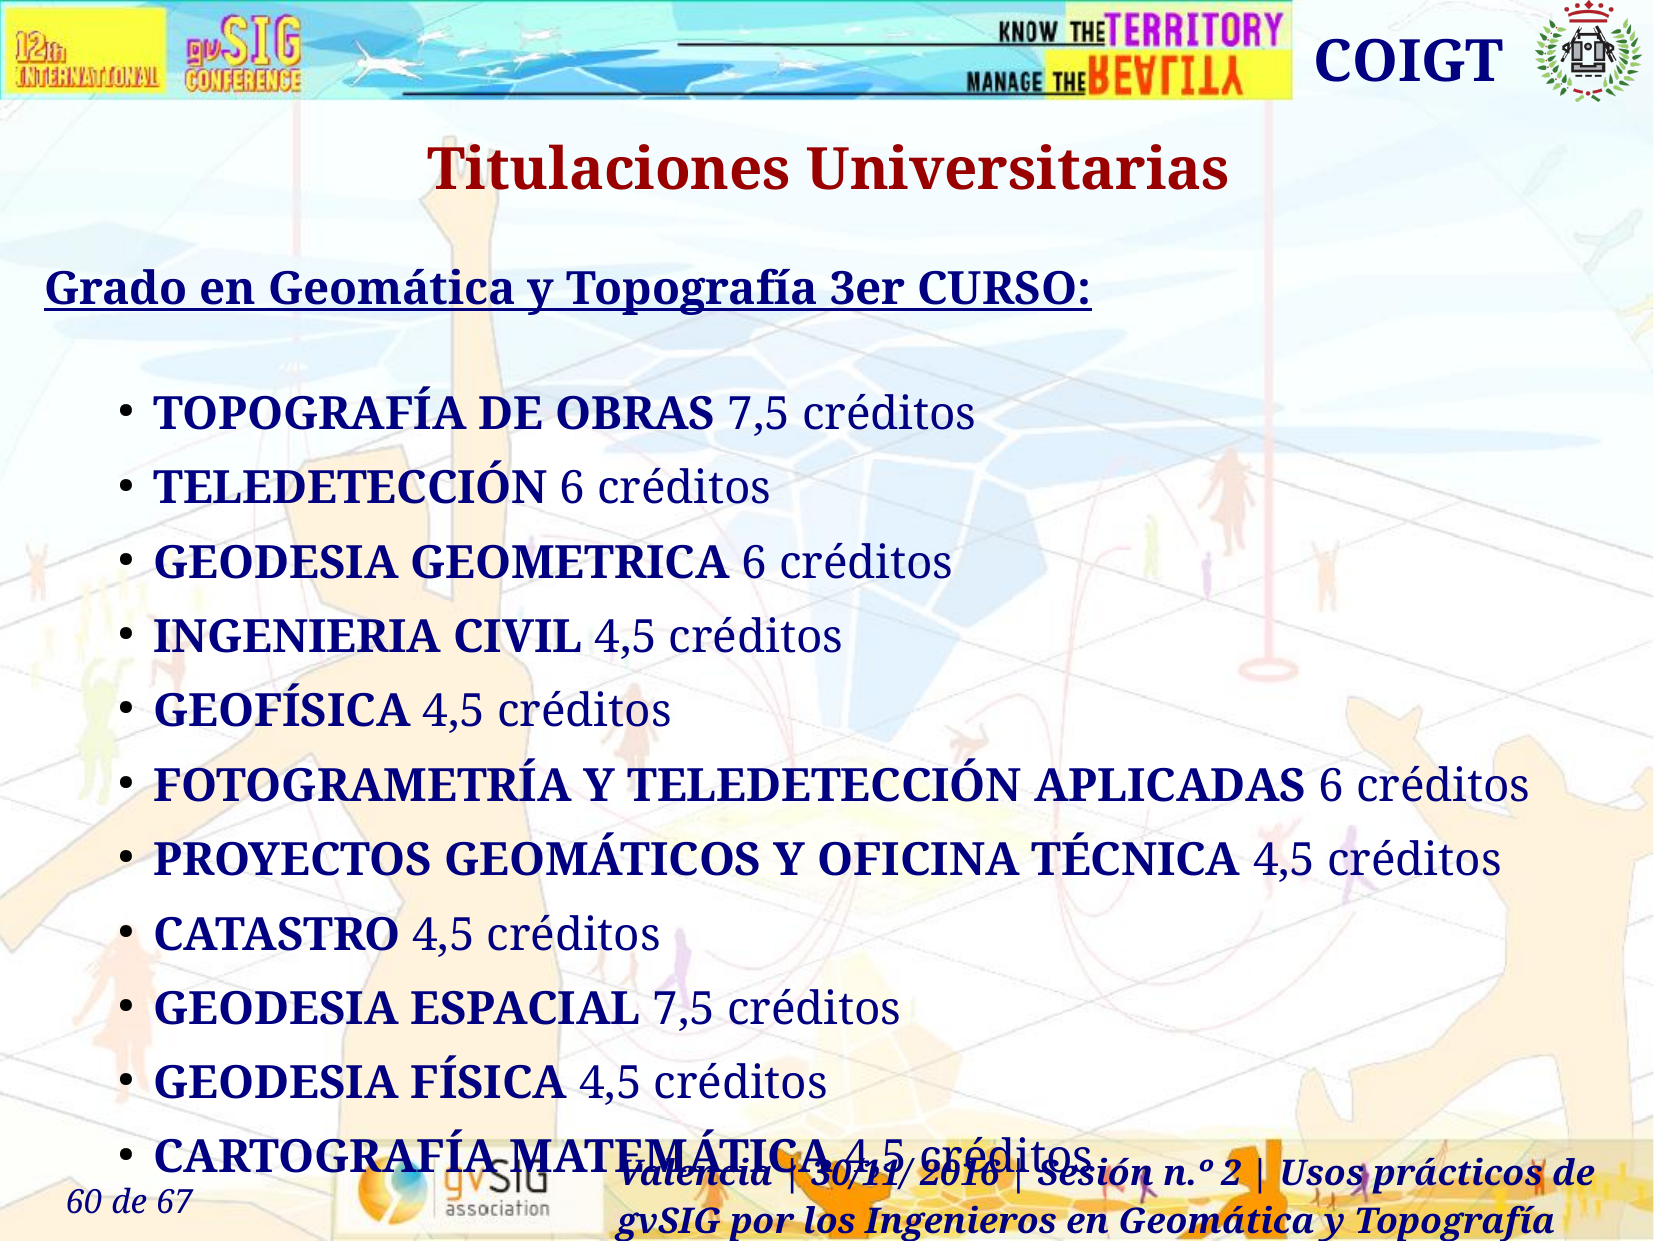

COIGT
Valencia | 30/11/ 2016 | Sesión n.º 2 | Usos prácticos de gvSIG por los Ingenieros en Geomática y Topografía
 de 67
Titulaciones Universitarias
Grado en Geomática y Topografía 3er CURSO:
TOPOGRAFÍA DE OBRAS 7,5 créditos
TELEDETECCIÓN 6 créditos
GEODESIA GEOMETRICA 6 créditos
INGENIERIA CIVIL 4,5 créditos
GEOFÍSICA 4,5 créditos
FOTOGRAMETRÍA Y TELEDETECCIÓN APLICADAS 6 créditos
PROYECTOS GEOMÁTICOS Y OFICINA TÉCNICA 4,5 créditos
CATASTRO 4,5 créditos
GEODESIA ESPACIAL 7,5 créditos
GEODESIA FÍSICA 4,5 créditos
CARTOGRAFÍA MATEMÁTICA 4,5 créditos